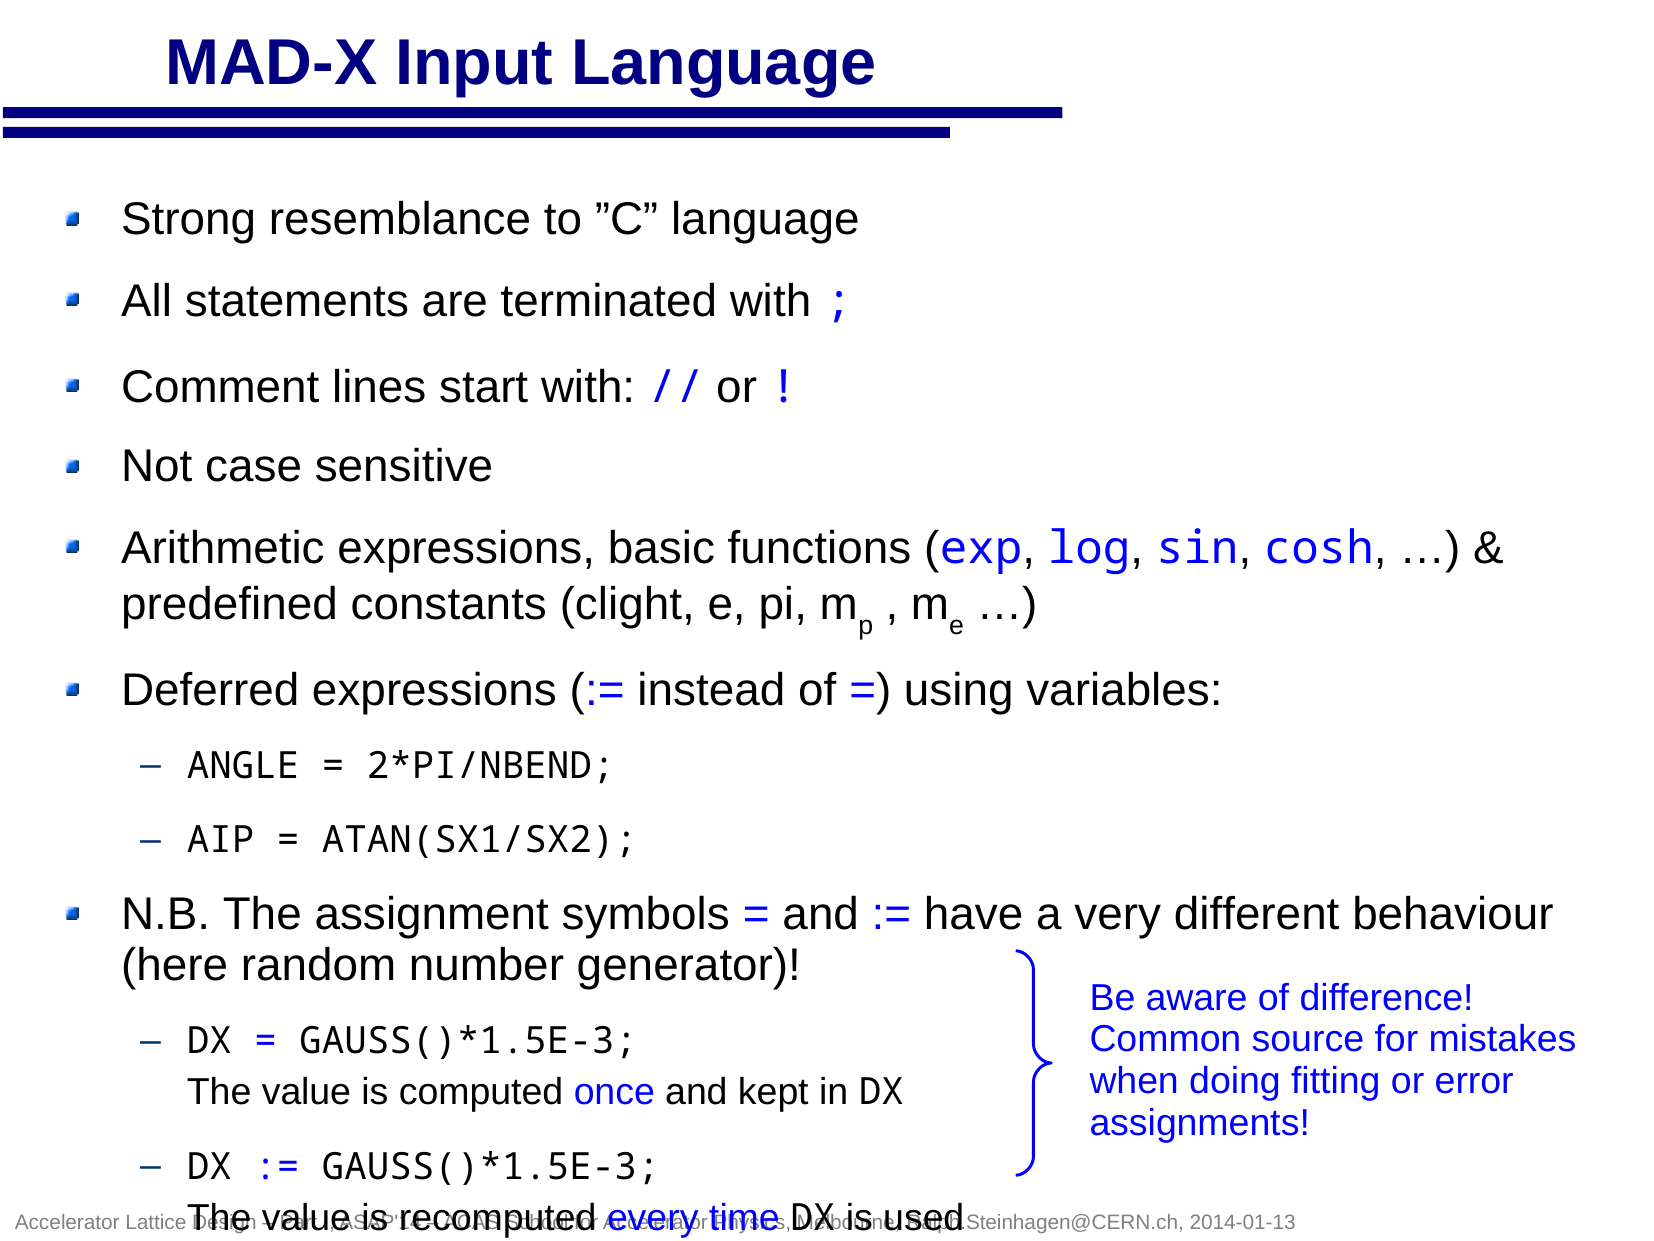

# MAD-X Input Language
Strong resemblance to ”C” language
All statements are terminated with ;
Comment lines start with: // or !
Not case sensitive
Arithmetic expressions, basic functions (exp, log, sin, cosh, …) & predefined constants (clight, e, pi, mp , me …)
Deferred expressions (:= instead of =) using variables:
ANGLE = 2*PI/NBEND;
AIP = ATAN(SX1/SX2);
N.B. The assignment symbols = and := have a very different behaviour (here random number generator)!
DX = GAUSS()*1.5E-3;							The value is computed once and kept in DX
DX := GAUSS()*1.5E-3;							The value is recomputed every time DX is used
Be aware of difference!
Common source for mistakes when doing fitting or error assignments!